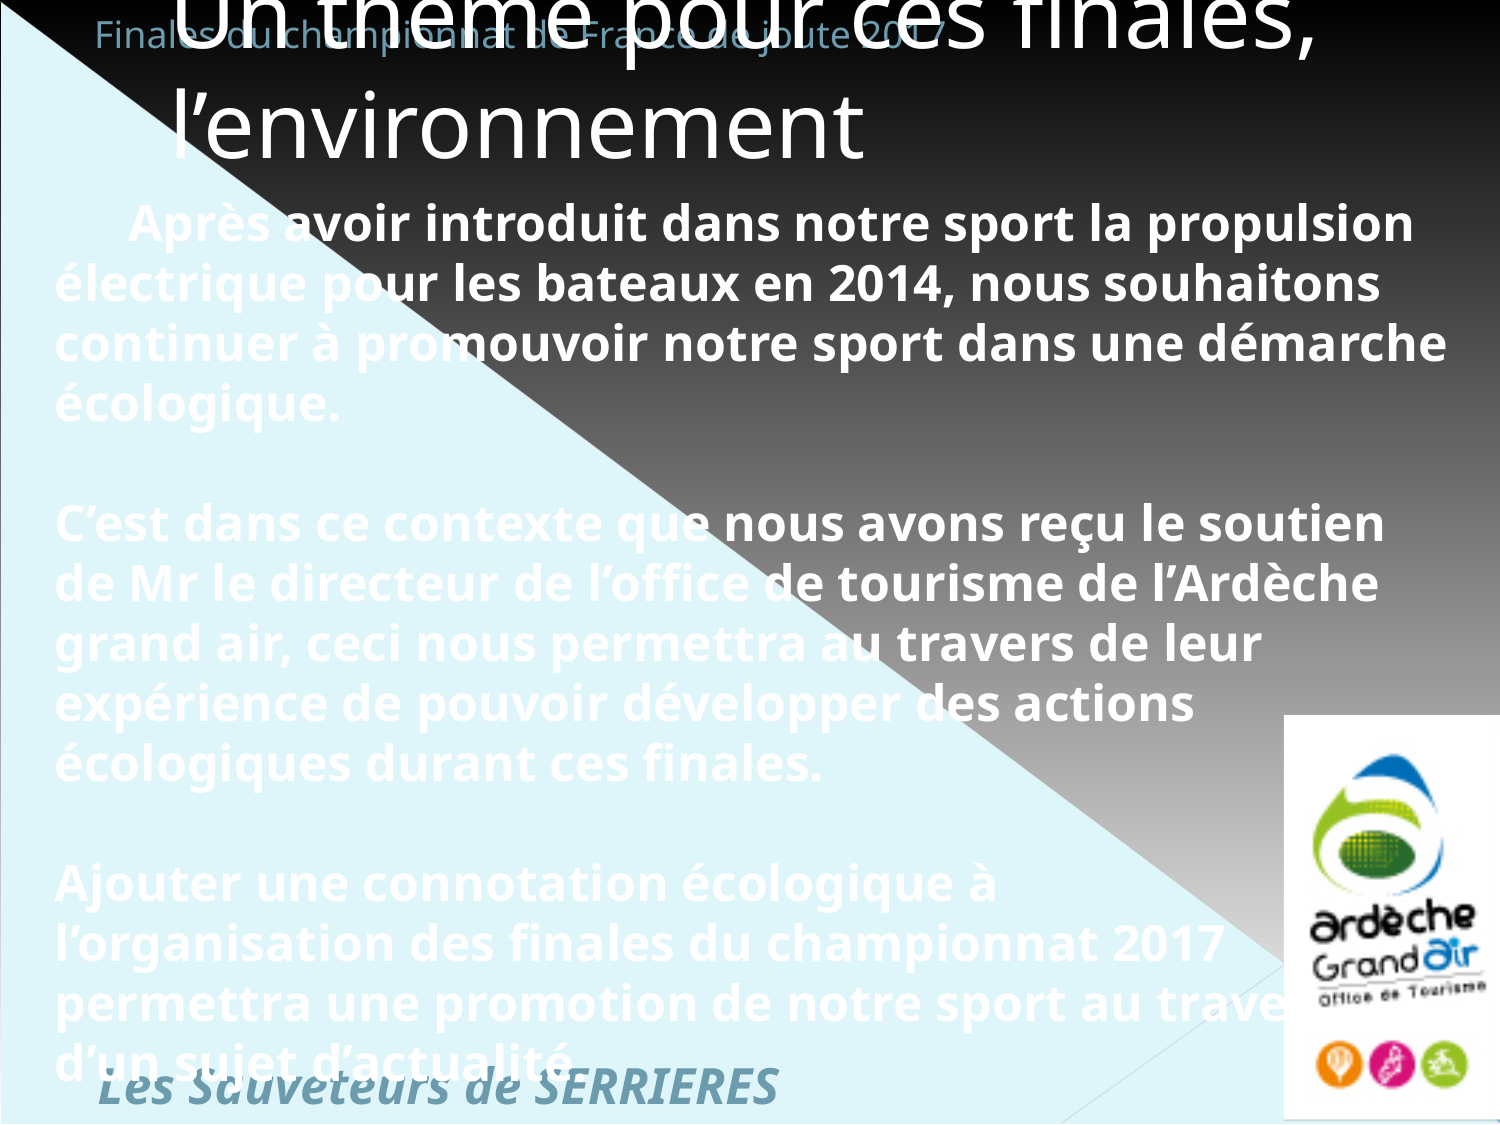

# Finales du championnat de France de joute 2017
Un thème pour ces finales, l’environnement
	Après avoir introduit dans notre sport la propulsion électrique pour les bateaux en 2014, nous souhaitons continuer à promouvoir notre sport dans une démarche écologique.
C’est dans ce contexte que nous avons reçu le soutien de Mr le directeur de l’office de tourisme de l’Ardèche grand air, ceci nous permettra au travers de leur expérience de pouvoir développer des actions écologiques durant ces finales.
Ajouter une connotation écologique à
l’organisation des finales du championnat 2017
permettra une promotion de notre sport au travers
d’un sujet d’actualité.
Les Sauveteurs de SERRIERES